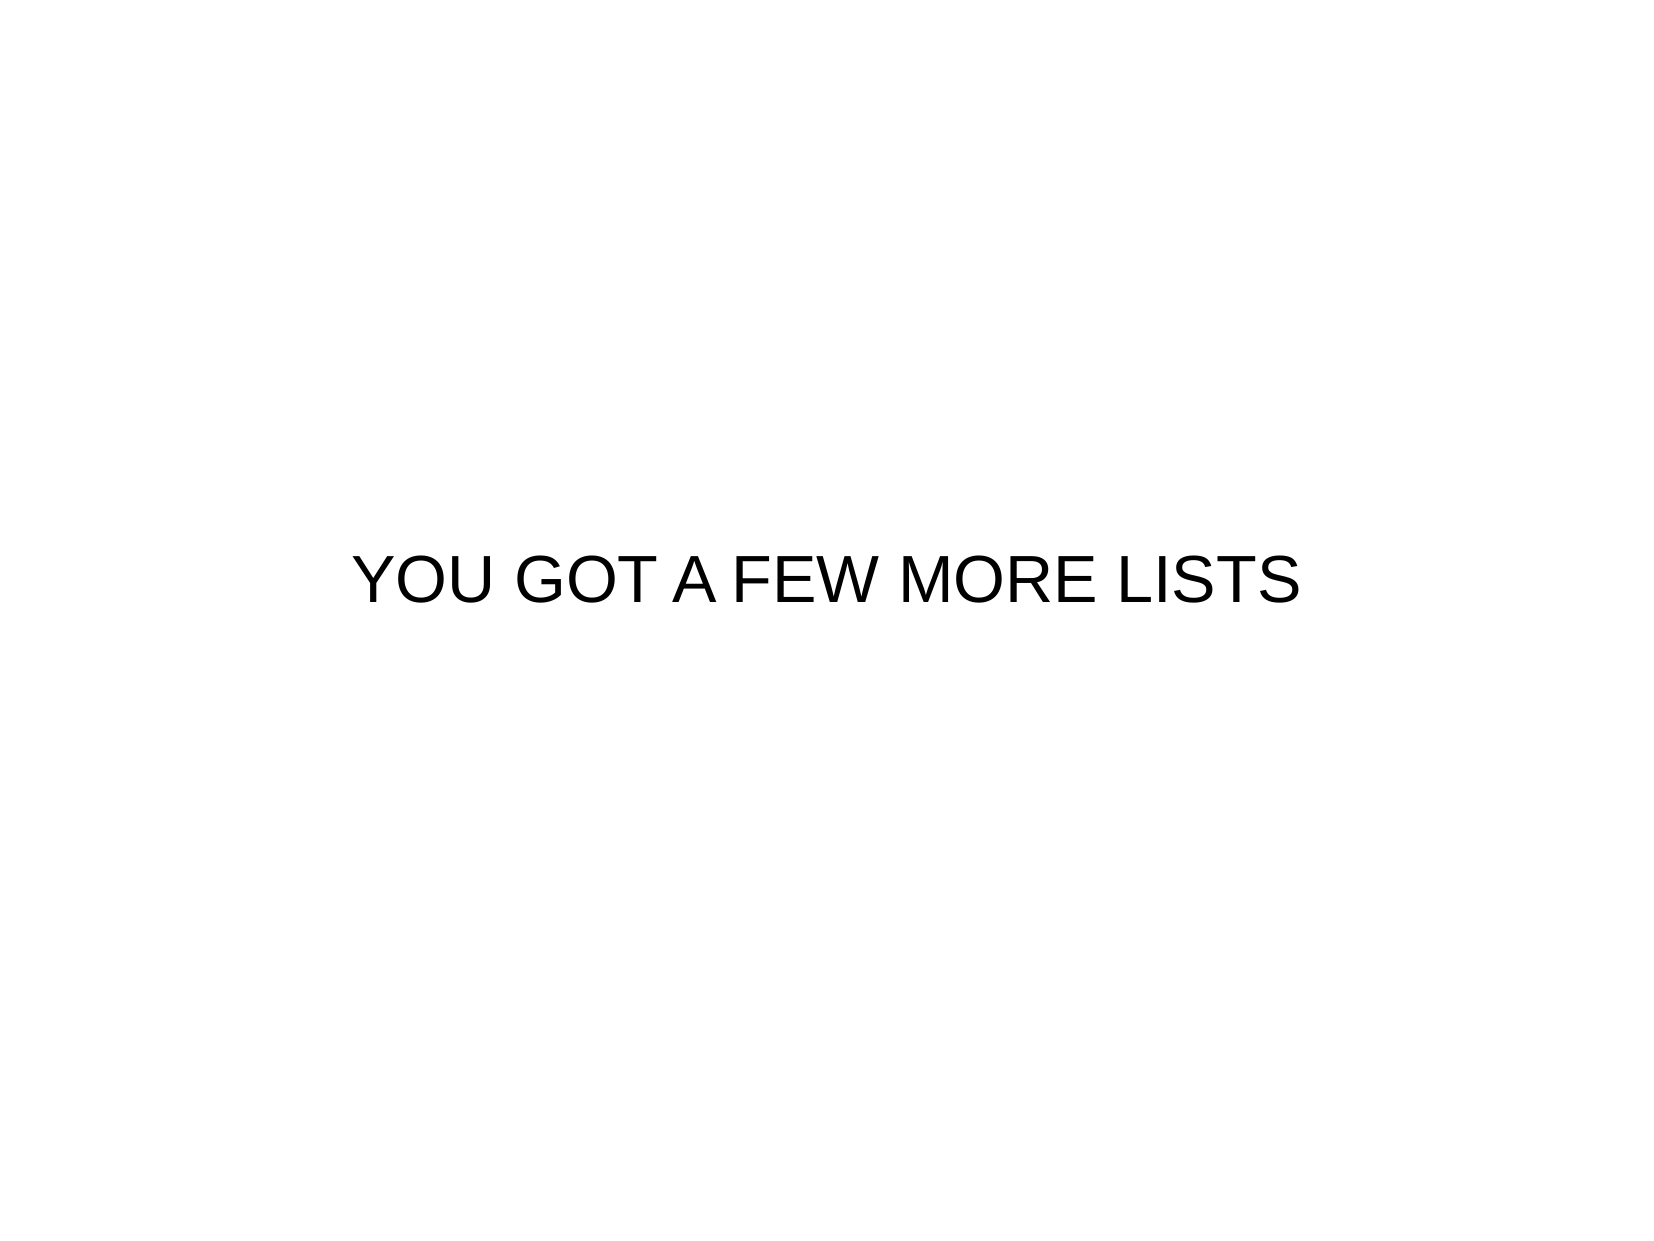

# YOU GOT A FEW MORE LISTS